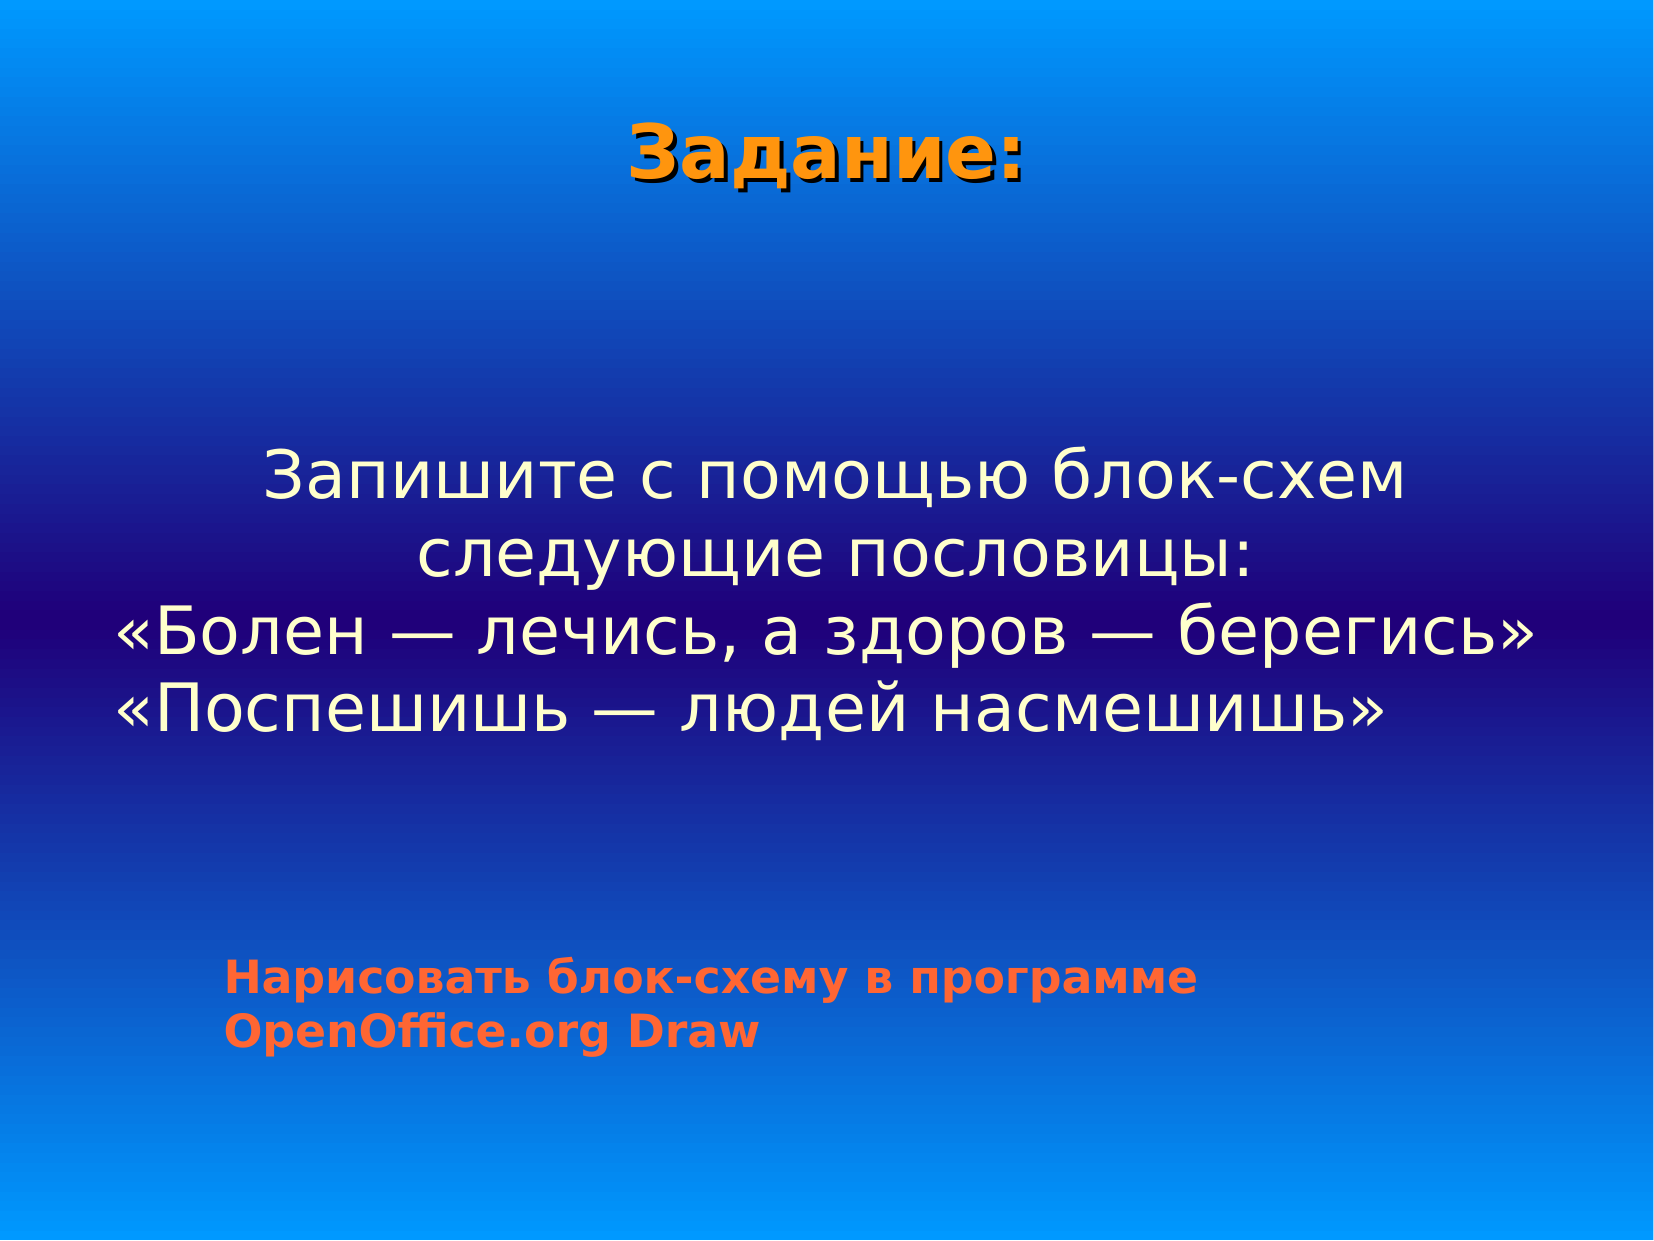

# Задание:
Запишите с помощью блок-схем следующие пословицы:
 «Болен — лечись, а здоров — берегись»
 «Поспешишь — людей насмешишь»
Нарисовать блок-схему в программе OpenOffice.org Draw